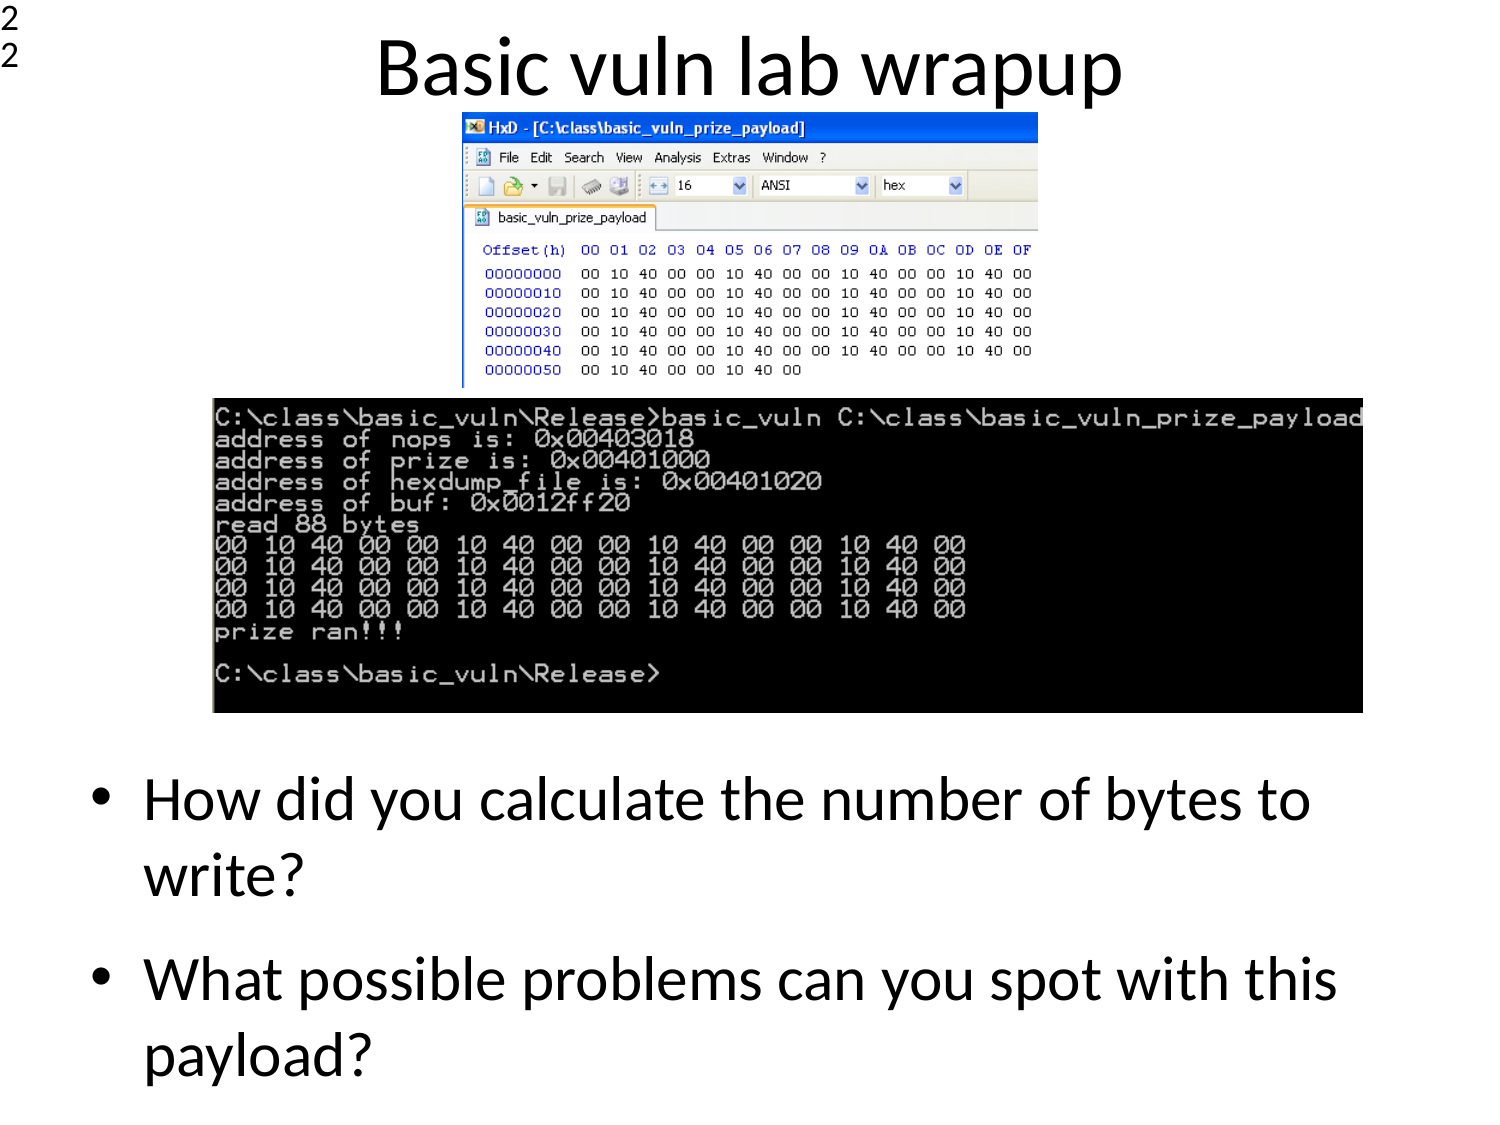

# Basic vuln lab wrapup
How did you calculate the number of bytes to write?
What possible problems can you spot with this payload?